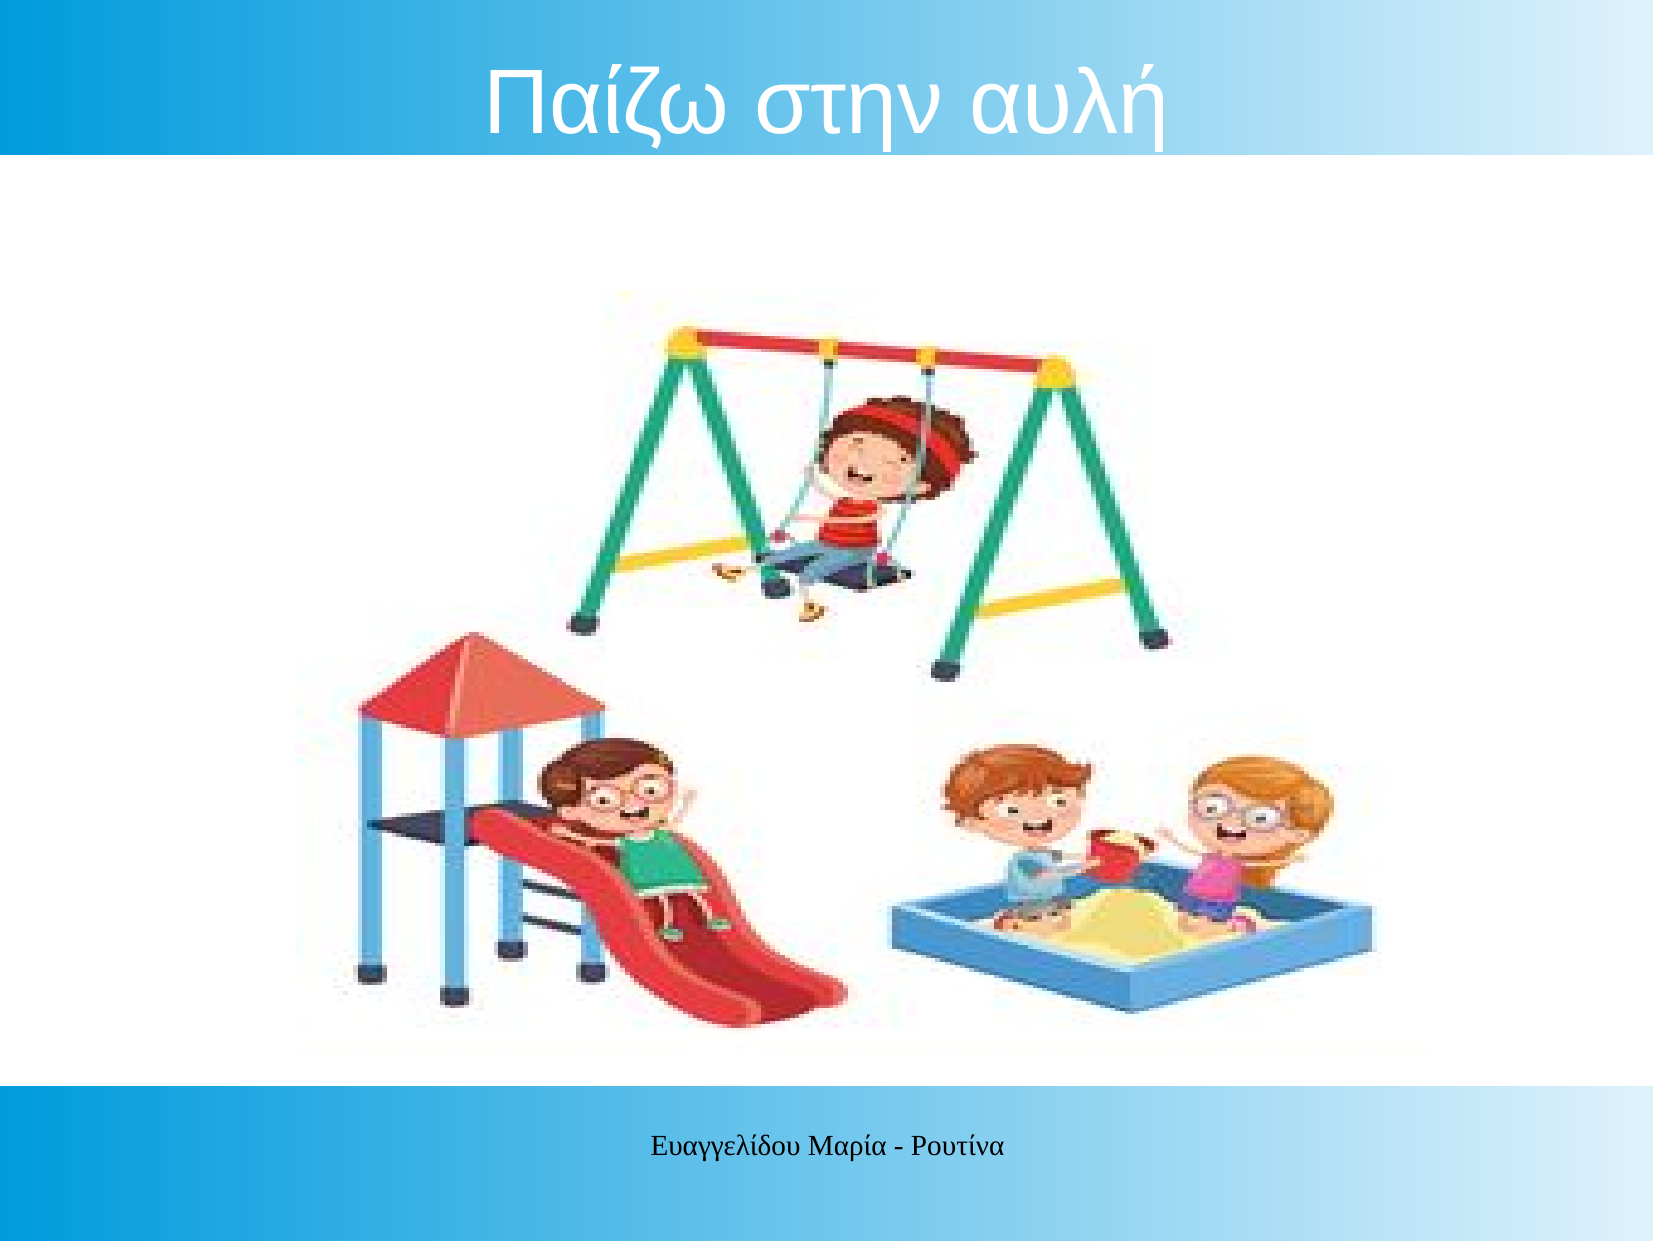

# Παίζω στην αυλή
Ευαγγελίδου Μαρία - Ρουτίνα